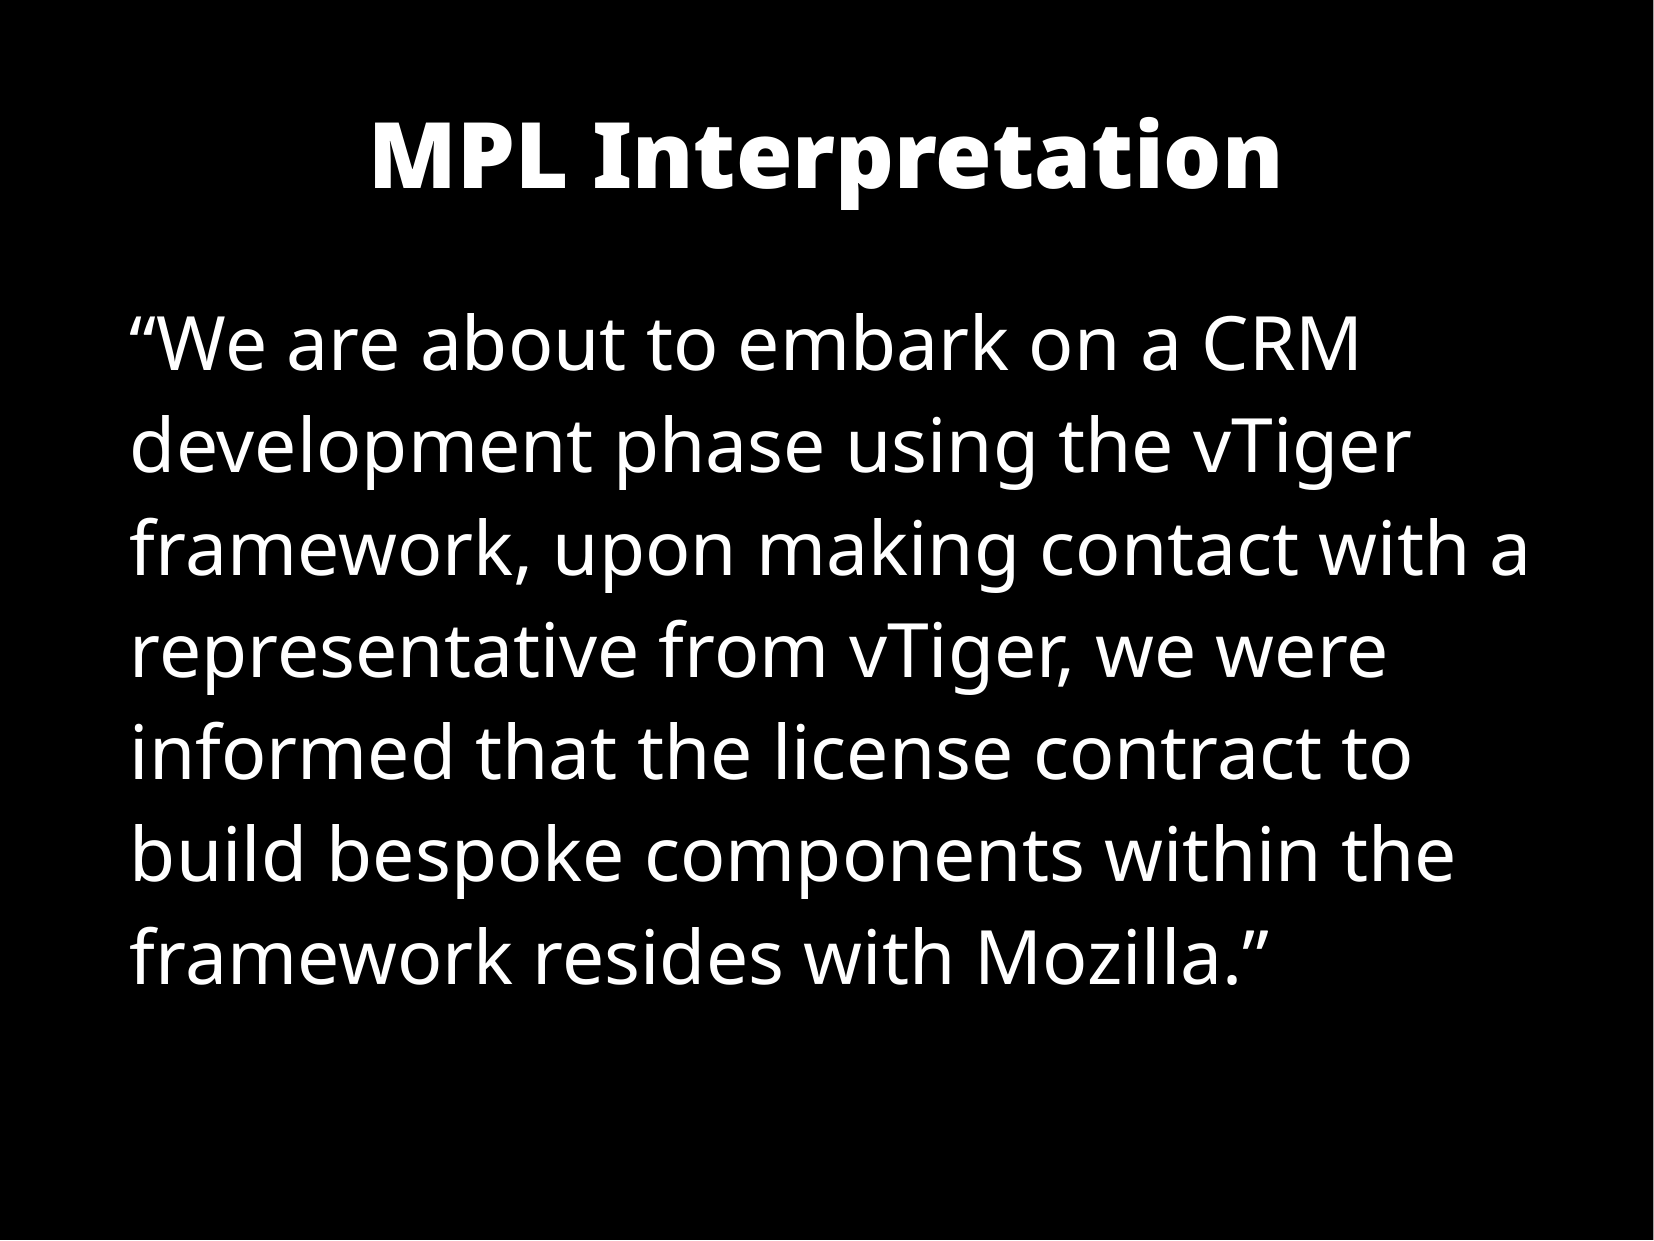

# MPL Interpretation
“We are about to embark on a CRM development phase using the vTiger framework, upon making contact with a representative from vTiger, we were informed that the license contract to build bespoke components within the framework resides with Mozilla.”